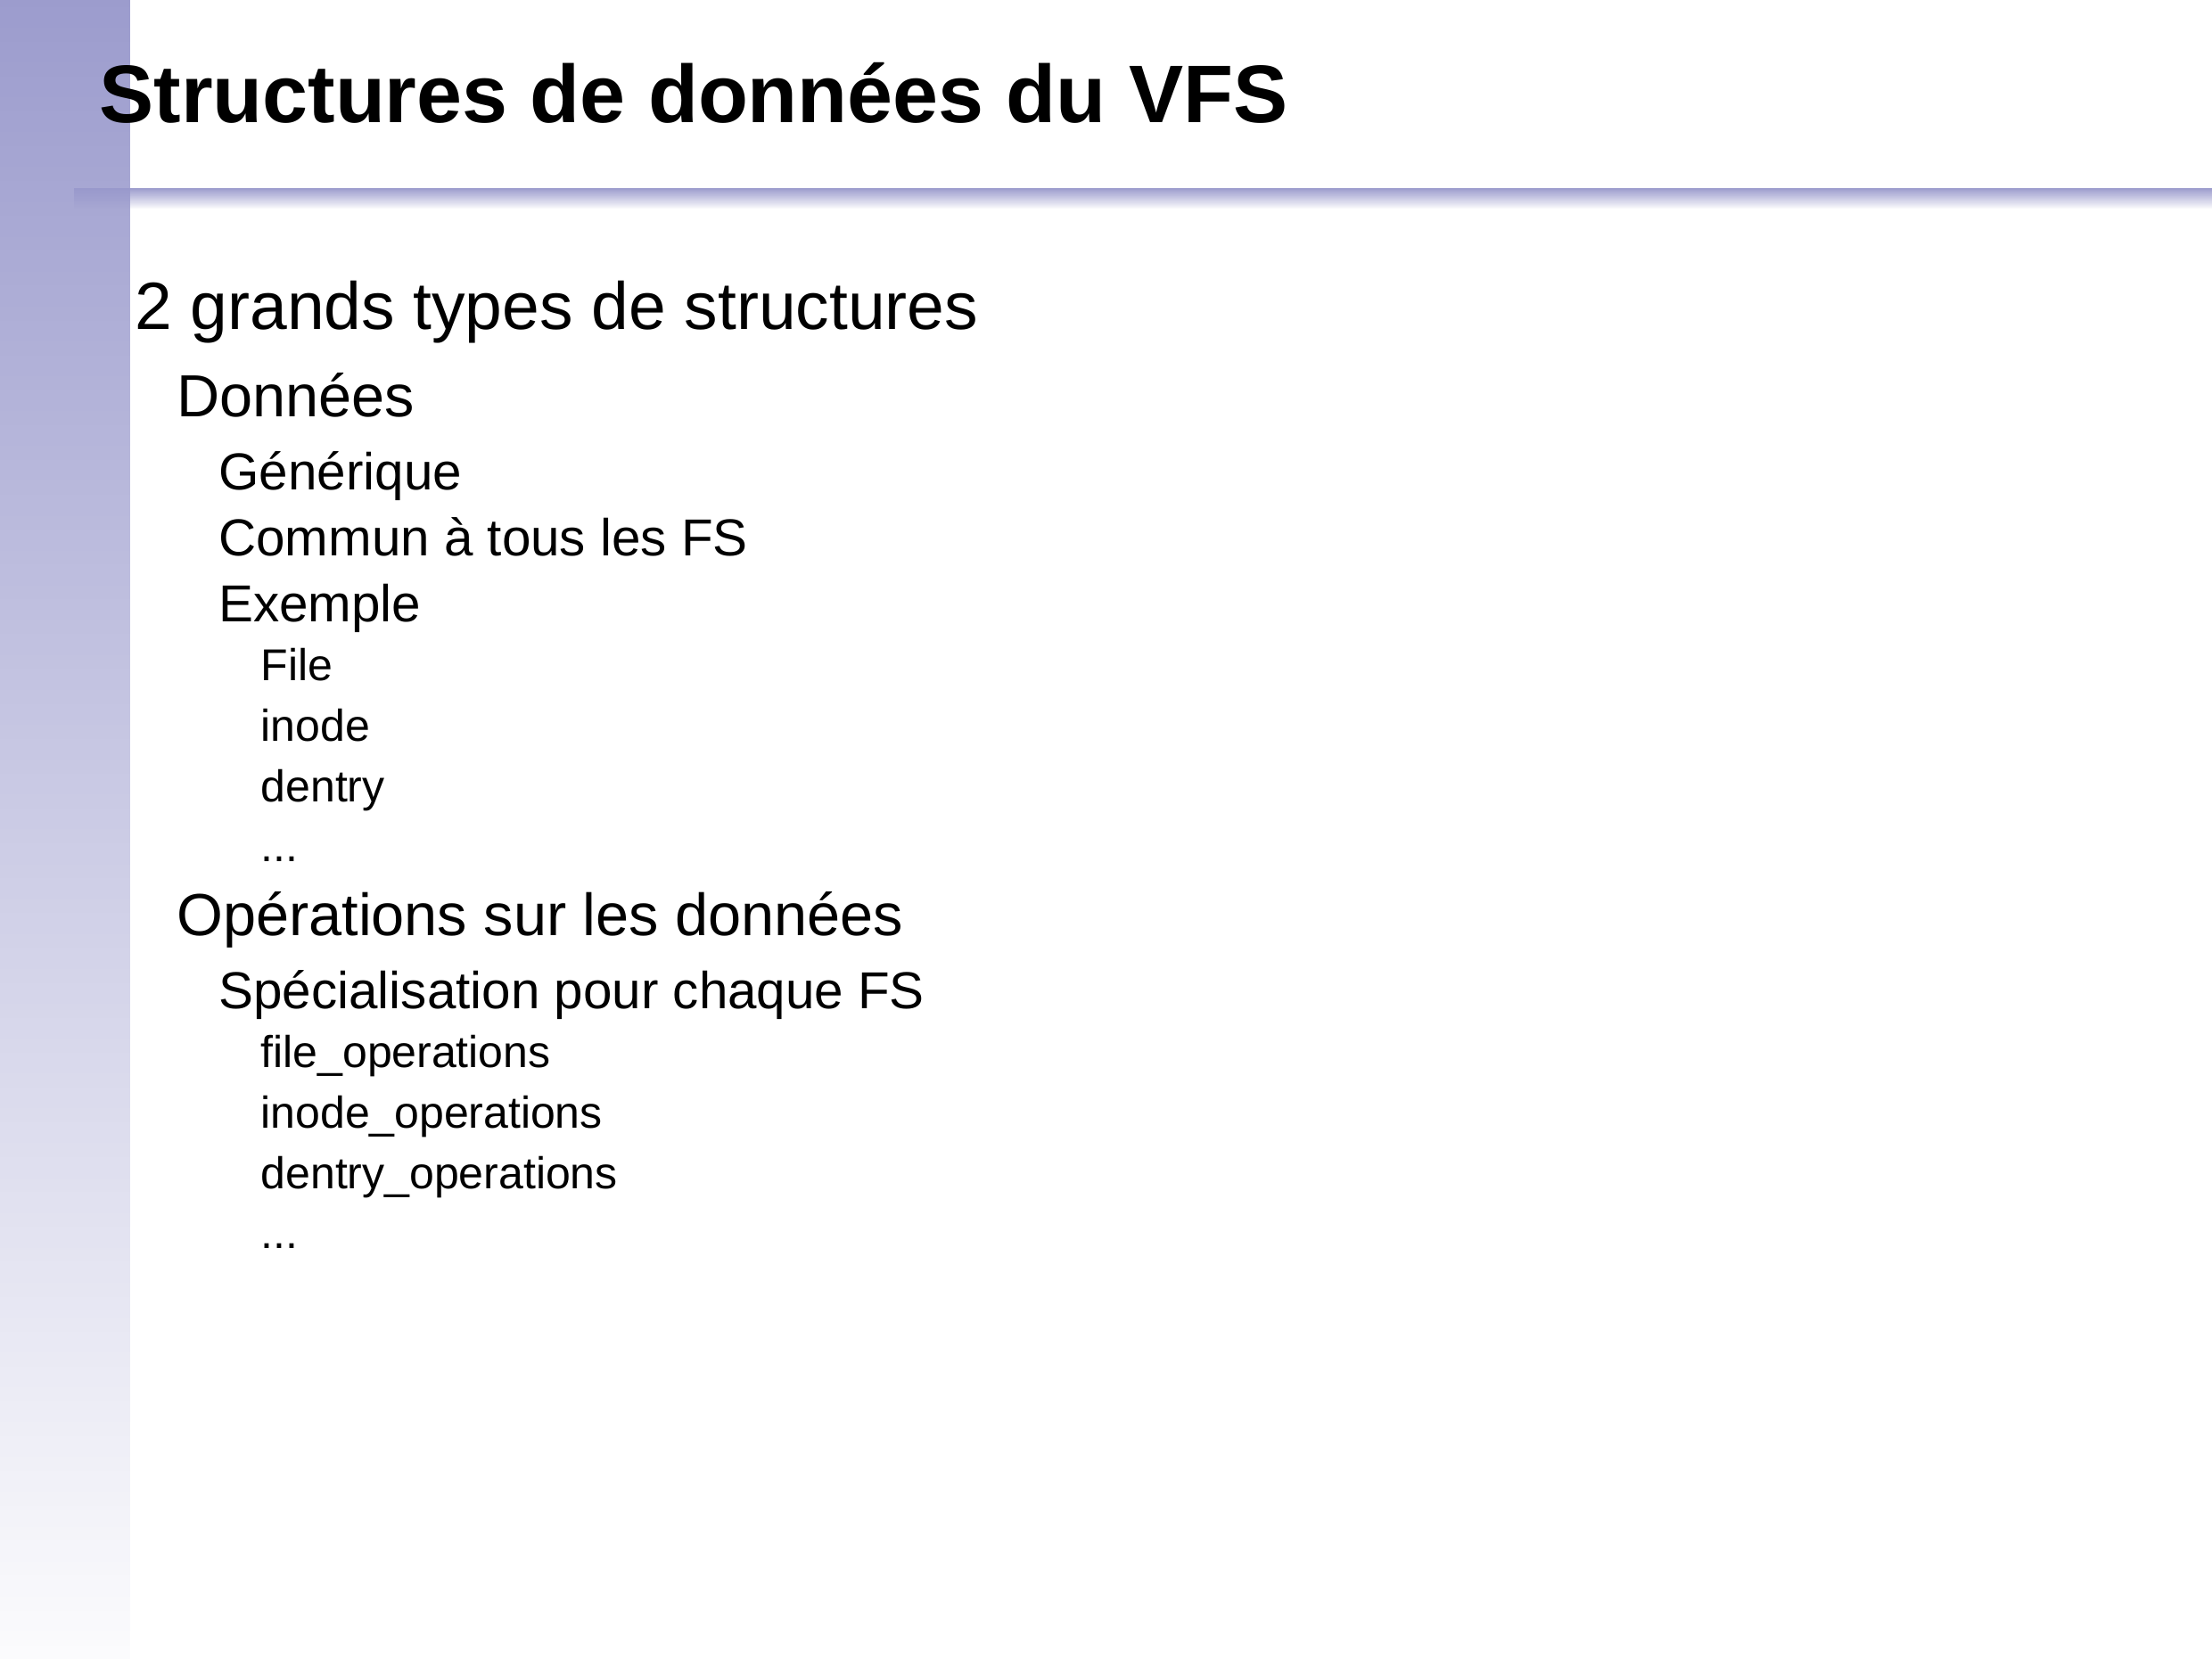

# Structures de données du VFS
2 grands types de structures
Données
Générique
Commun à tous les FS
Exemple
File
inode
dentry
...
Opérations sur les données
Spécialisation pour chaque FS
file_operations
inode_operations
dentry_operations
...